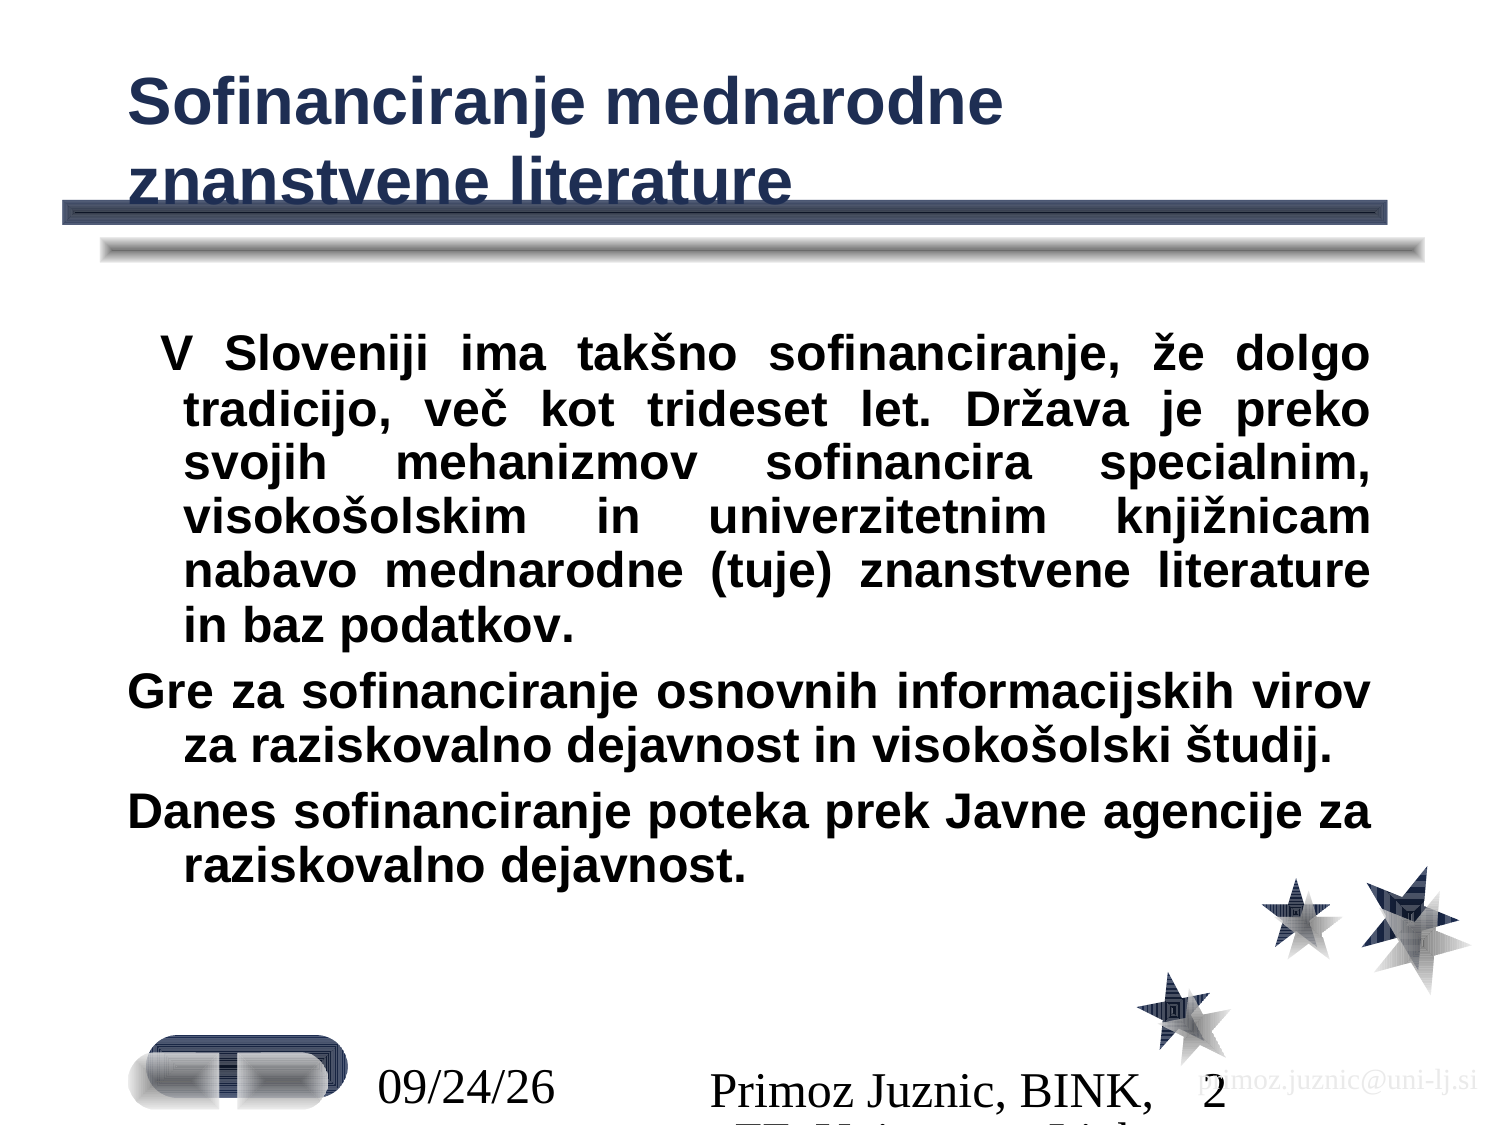

# Sofinanciranje mednarodne znanstvene literature
 V Sloveniji ima takšno sofinanciranje, že dolgo tradicijo, več kot trideset let. Država je preko svojih mehanizmov sofinancira specialnim, visokošolskim in univerzitetnim knjižnicam nabavo mednarodne (tuje) znanstvene literature in baz podatkov.
Gre za sofinanciranje osnovnih informacijskih virov za raziskovalno dejavnost in visokošolski študij.
Danes sofinanciranje poteka prek Javne agencije za raziskovalno dejavnost.
Primoz Juznic, BINK, FF, Univerza v Ljubljani
2